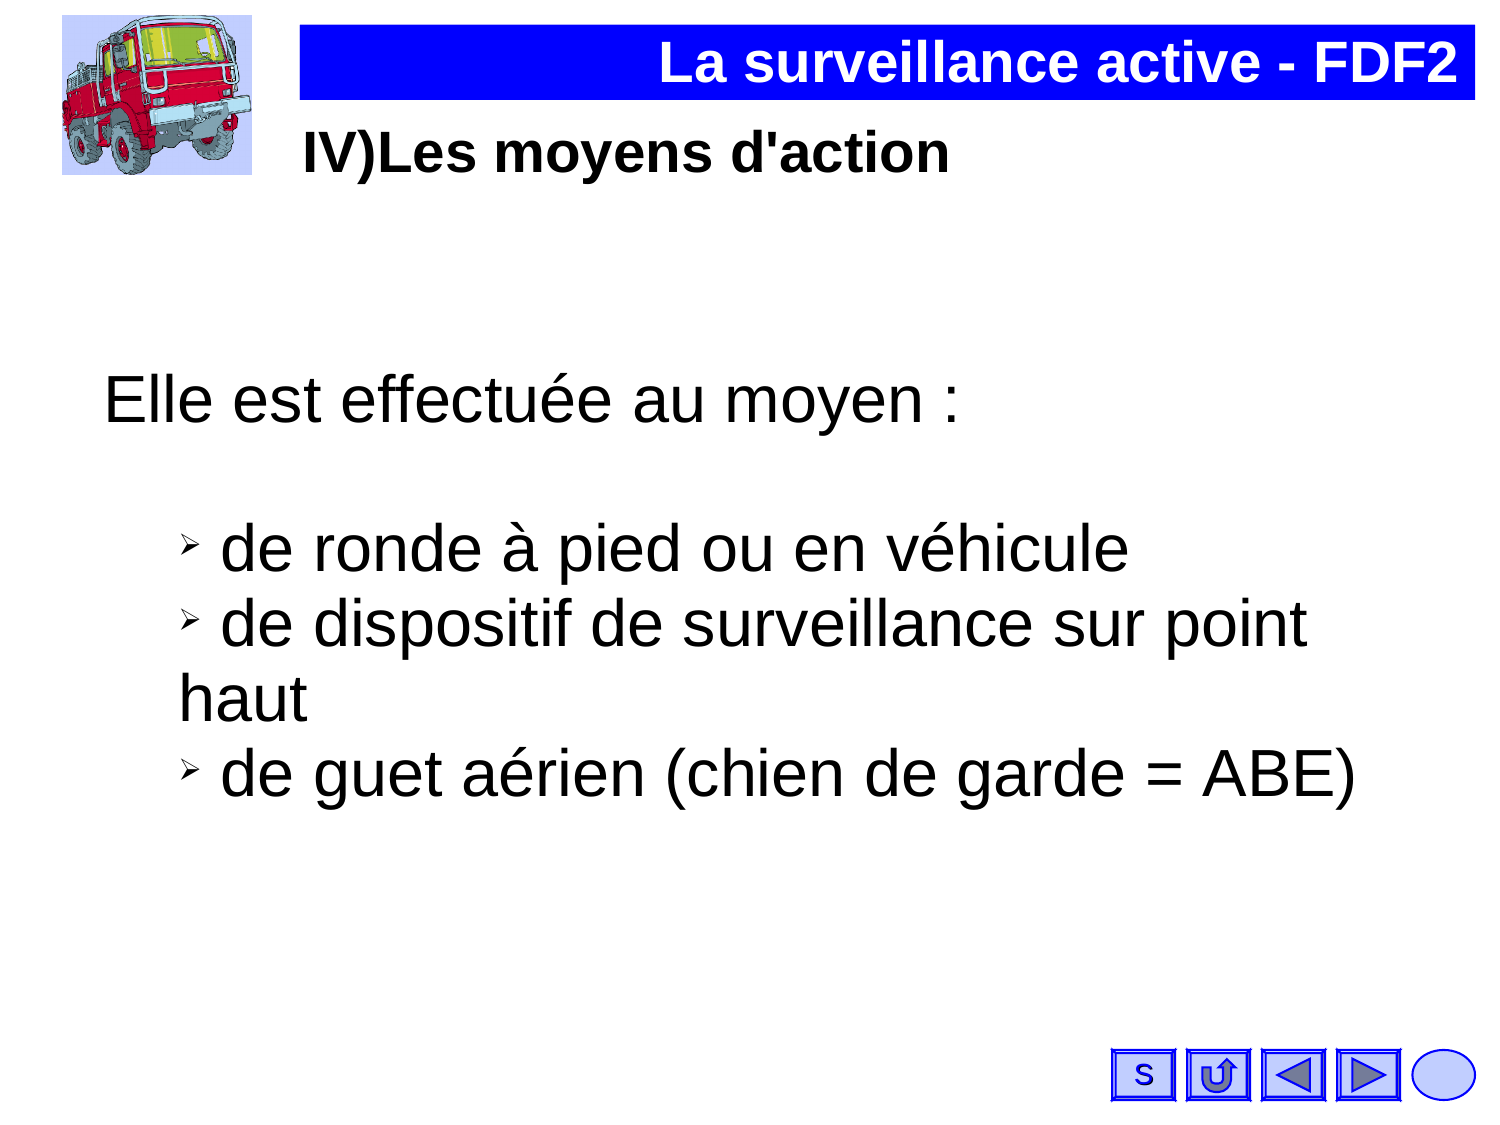

FDF2
La surveillance active - FDF2
IV)Les moyens d'action
Elle est effectuée au moyen :
 de ronde à pied ou en véhicule
 de dispositif de surveillance sur point haut
 de guet aérien (chien de garde = ABE)